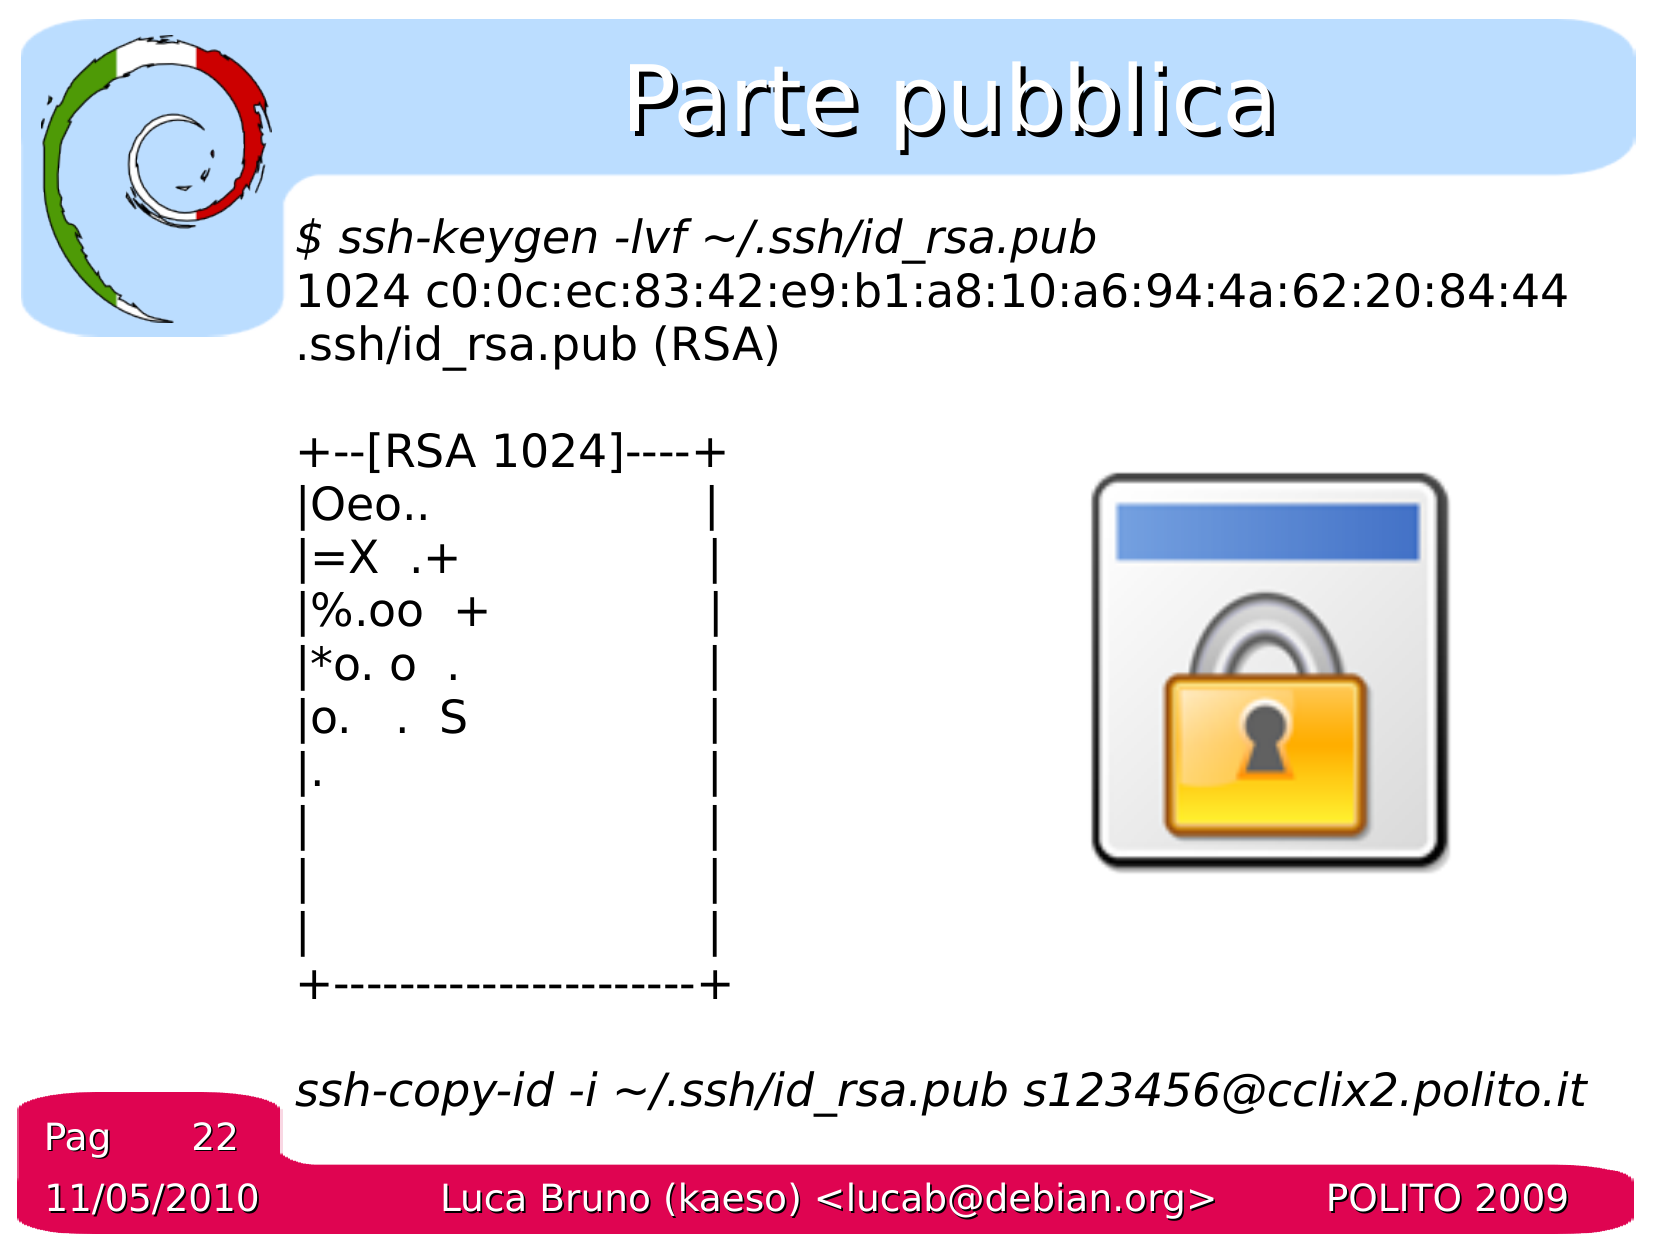

# Parte pubblica
$ ssh-keygen -lvf ~/.ssh/id_rsa.pub
1024 c0:0c:ec:83:42:e9:b1:a8:10:a6:94:4a:62:20:84:44 	.ssh/id_rsa.pub (RSA)
+--[RSA 1024]----+
|Oeo..		 |
|=X .+ |
|%.oo + |
|*o. o . |
|o. . S			 |
|. 		 |
|					 |
|					 |
|					 |
+----------------------+
ssh-copy-id -i ~/.ssh/id_rsa.pub s123456@cclix2.polito.it
Pag
Luca Bruno (kaeso) <lucab@debian.org> 		POLITO 2009
11/05/2010